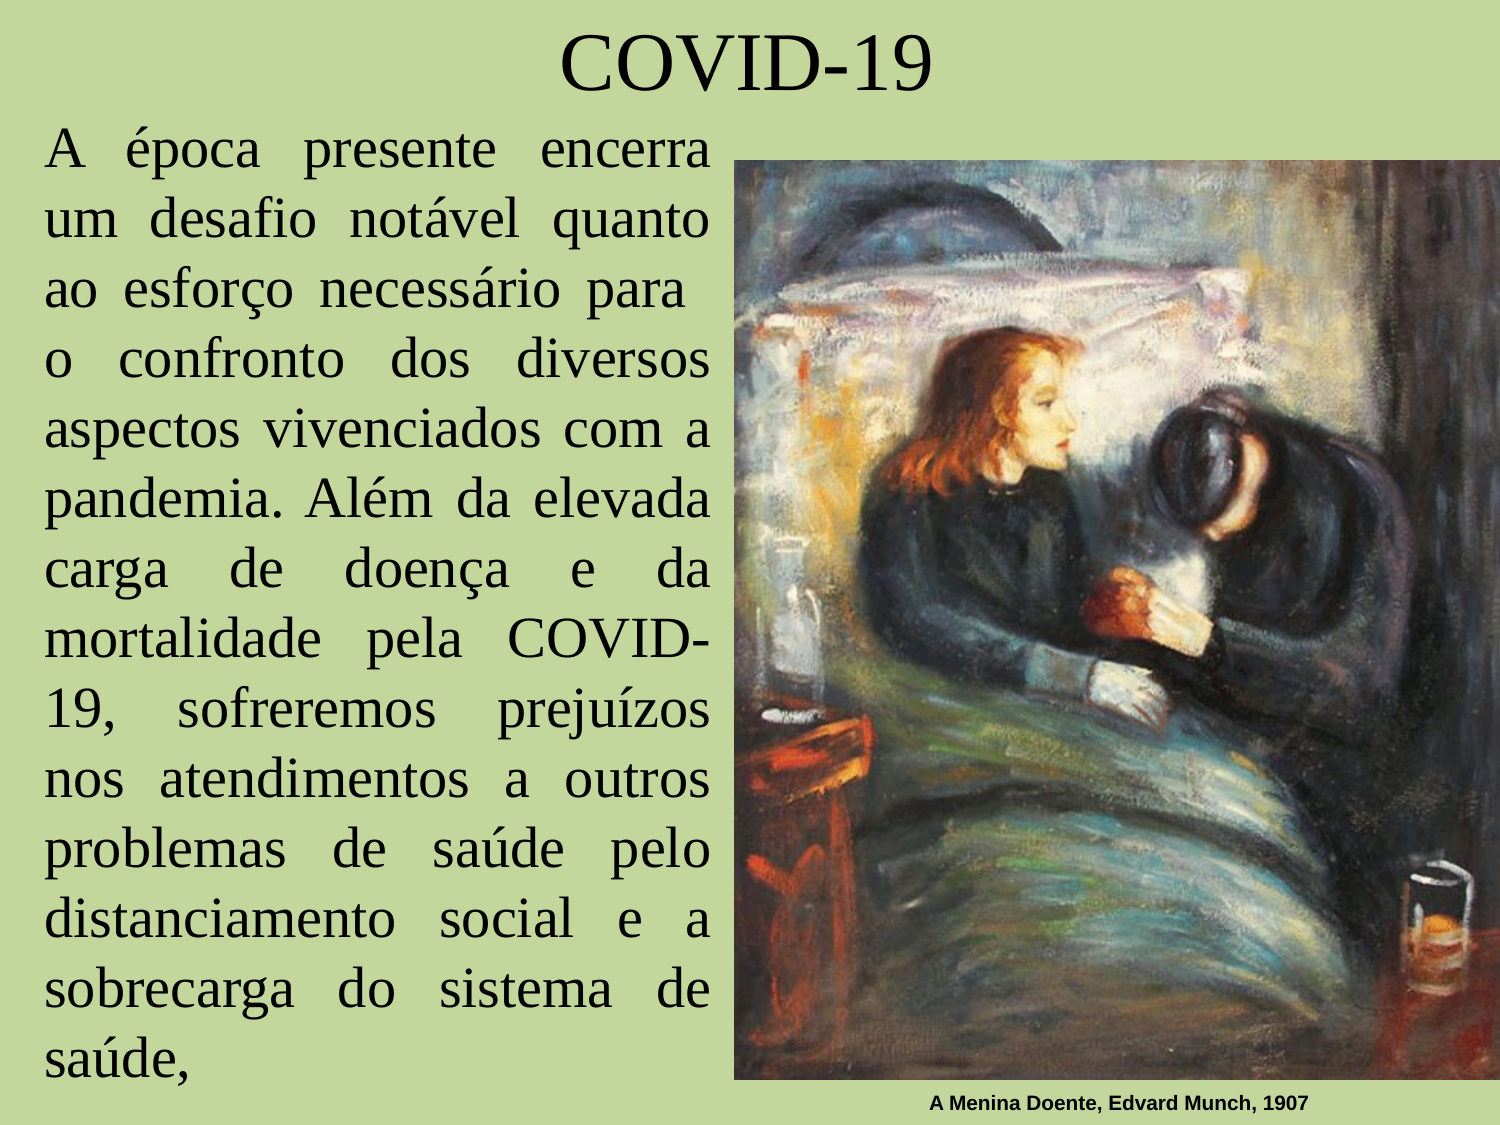

COVID-19
A época presente encerra um desafio notável quanto ao esforço necessário para o confronto dos diversos aspectos vivenciados com a pandemia. Além da elevada carga de doença e da mortalidade pela COVID-19, sofreremos prejuízos nos atendimentos a outros problemas de saúde pelo distanciamento social e a sobrecarga do sistema de saúde,
A Menina Doente, Edvard Munch, 1907